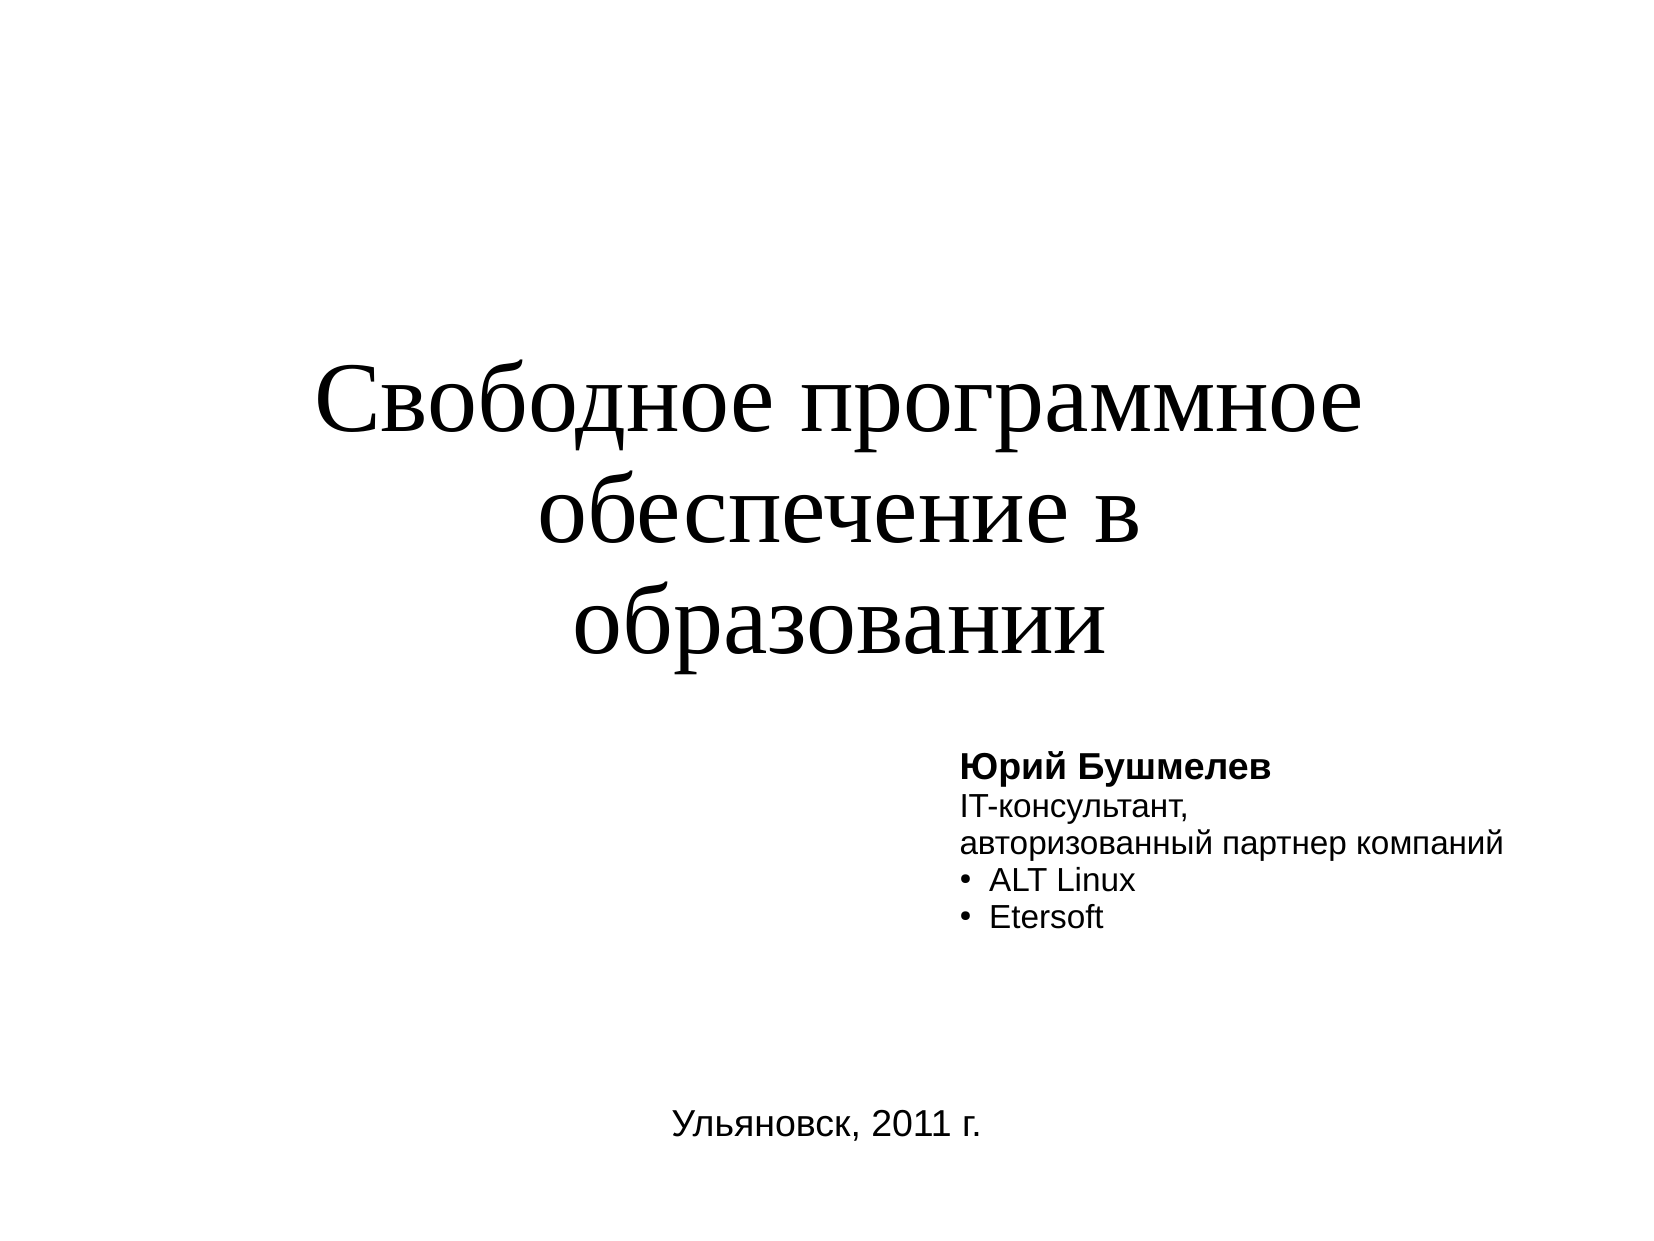

Свободное программное обеспечение в образовании
Юрий Бушмелев
IT-консультант,
авторизованный партнер компаний
ALT Linux
Etersoft
Ульяновск, 2011 г.